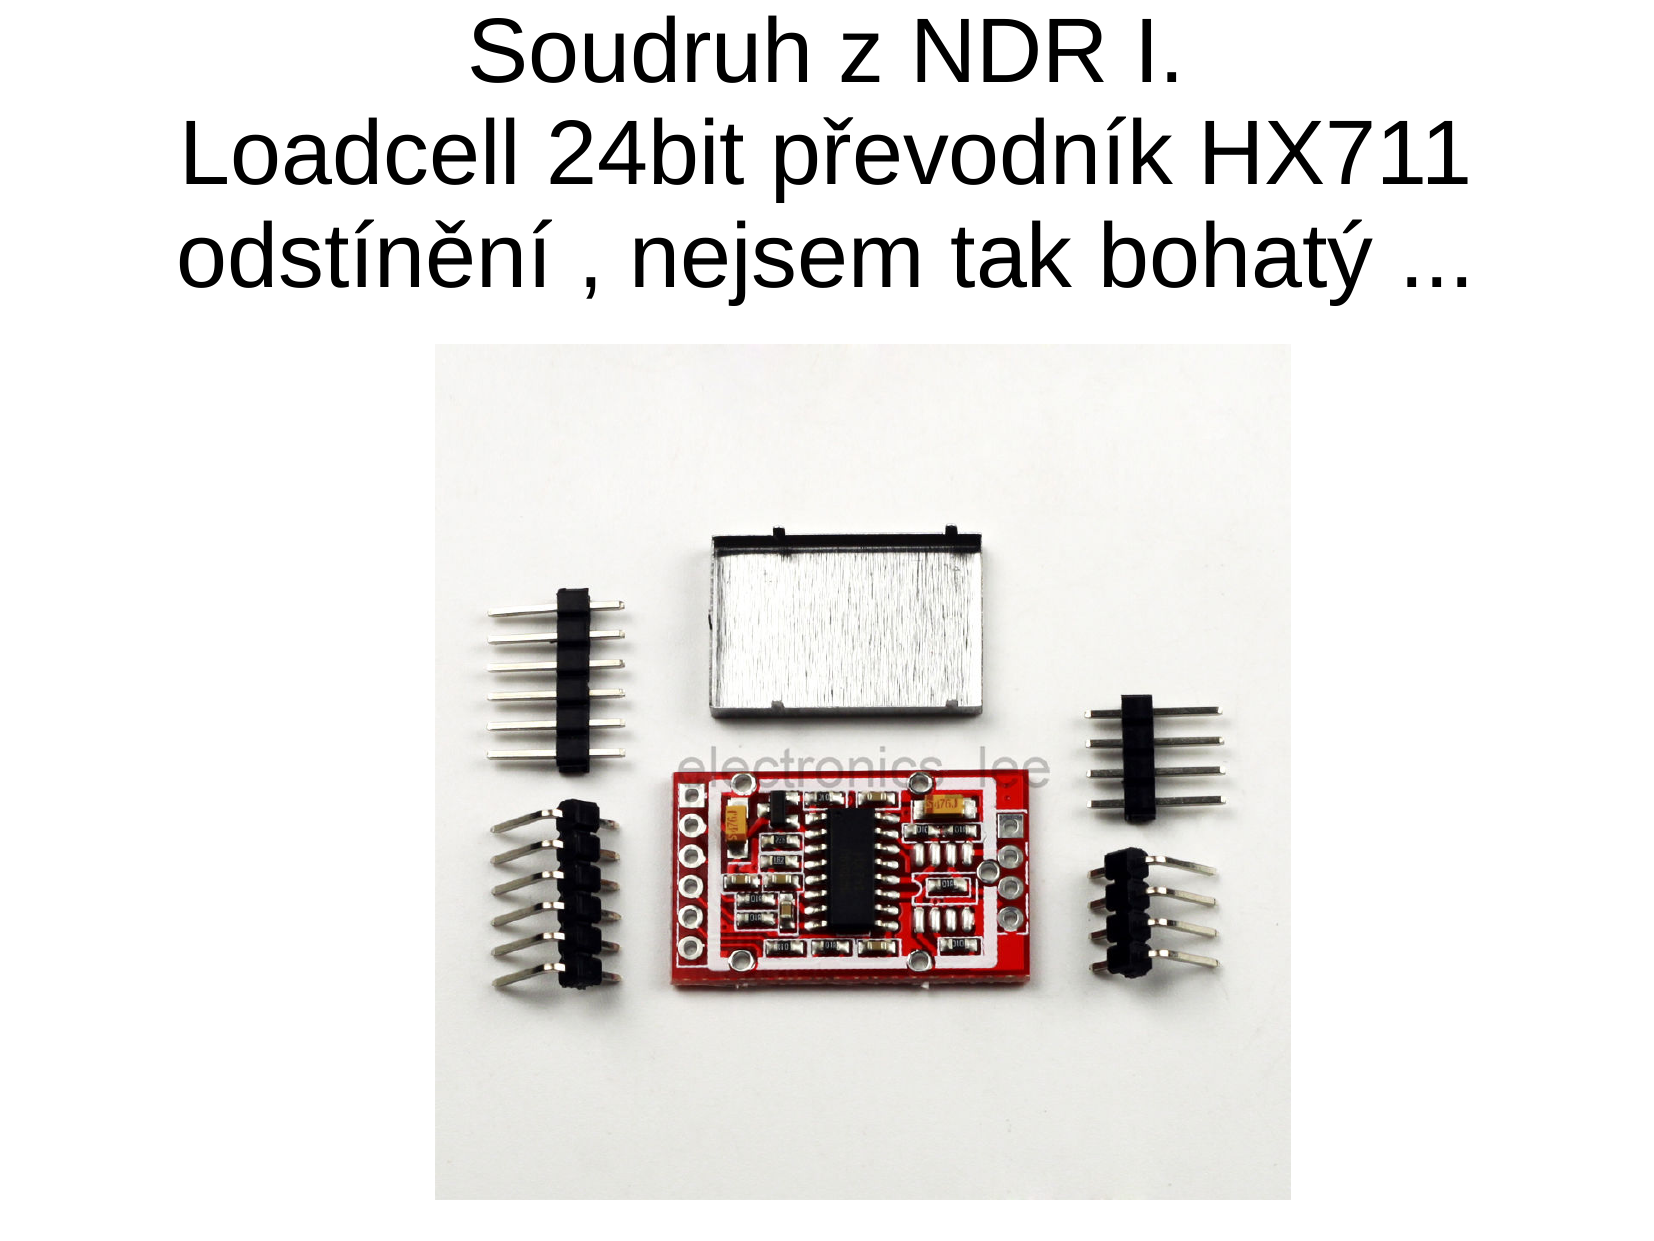

# Soudruh z NDR I. Loadcell 24bit převodník HX711 odstínění , nejsem tak bohatý ...